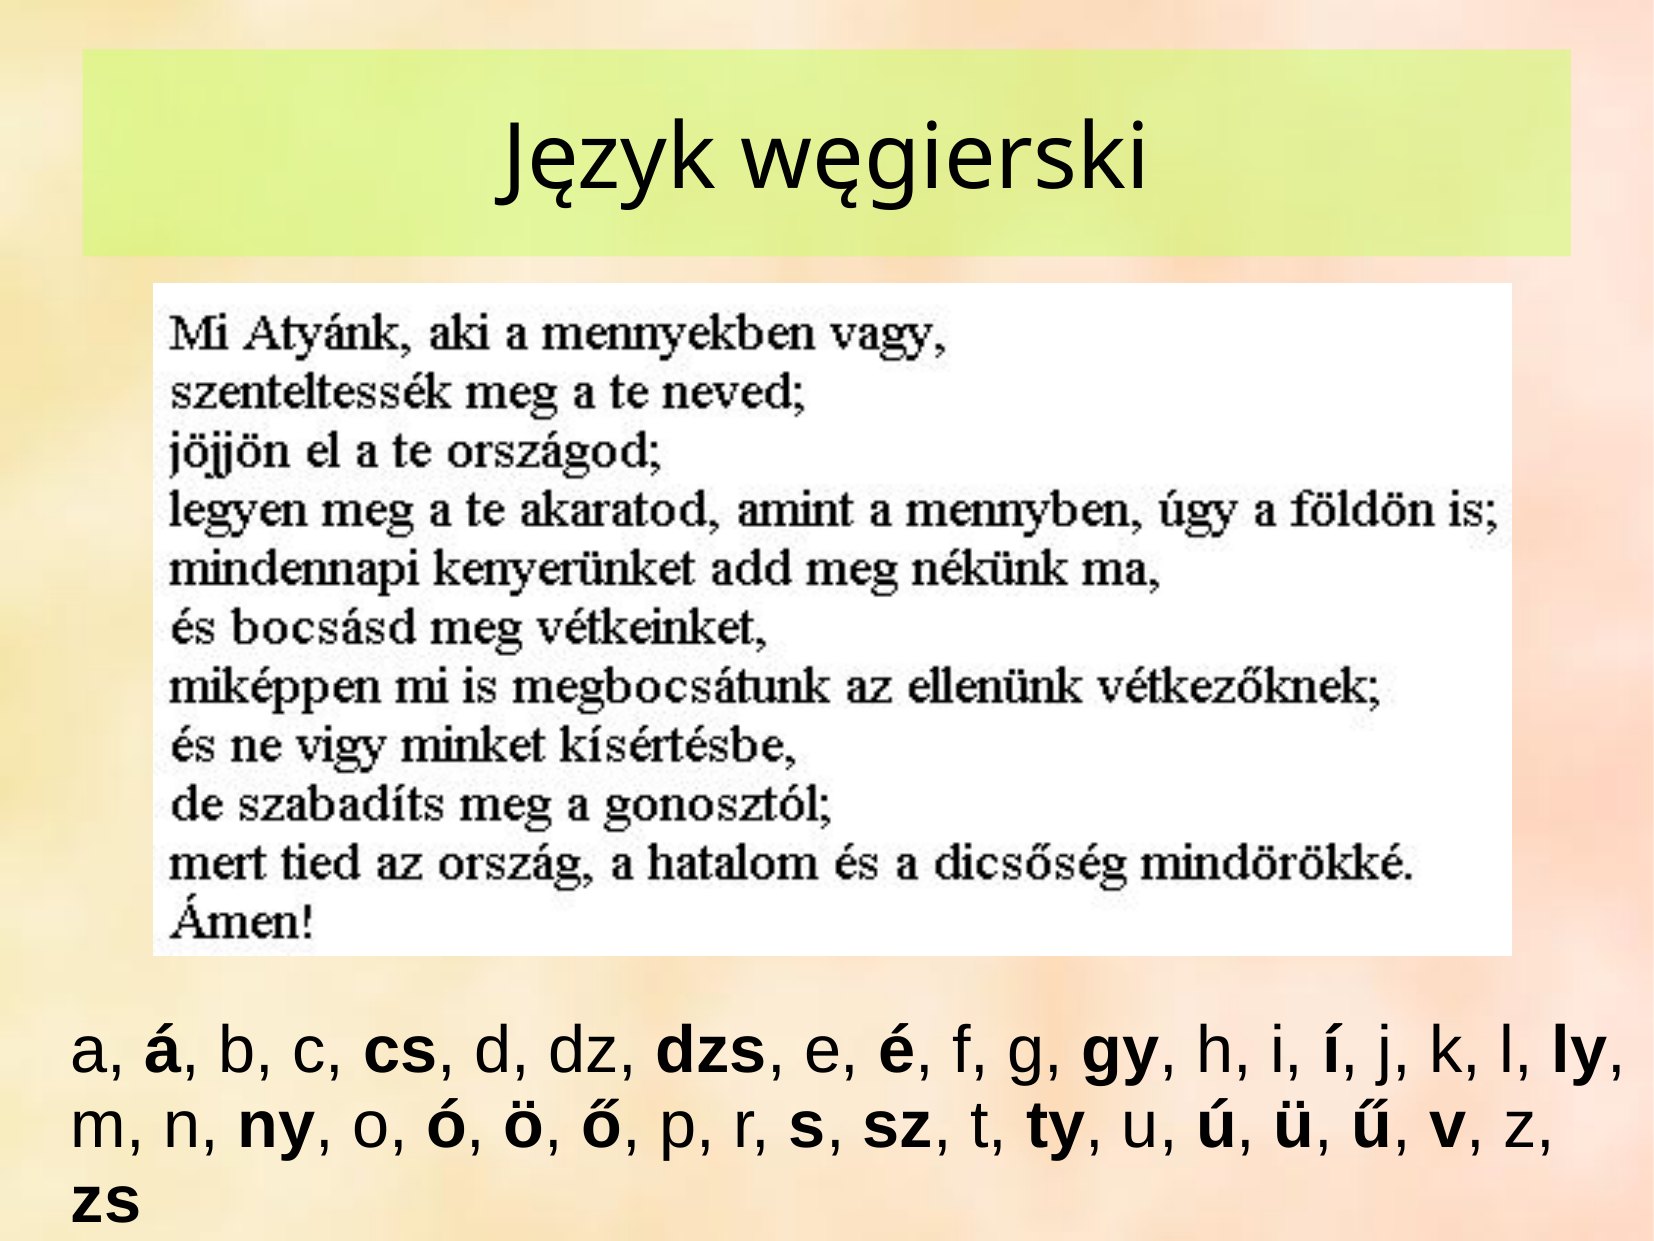

# Język węgierski
a, á, b, c, cs, d, dz, dzs, e, é, f, g, gy, h, i, í, j, k, l, ly, m, n, ny, o, ó, ö, ő, p, r, s, sz, t, ty, u, ú, ü, ű, v, z, zs